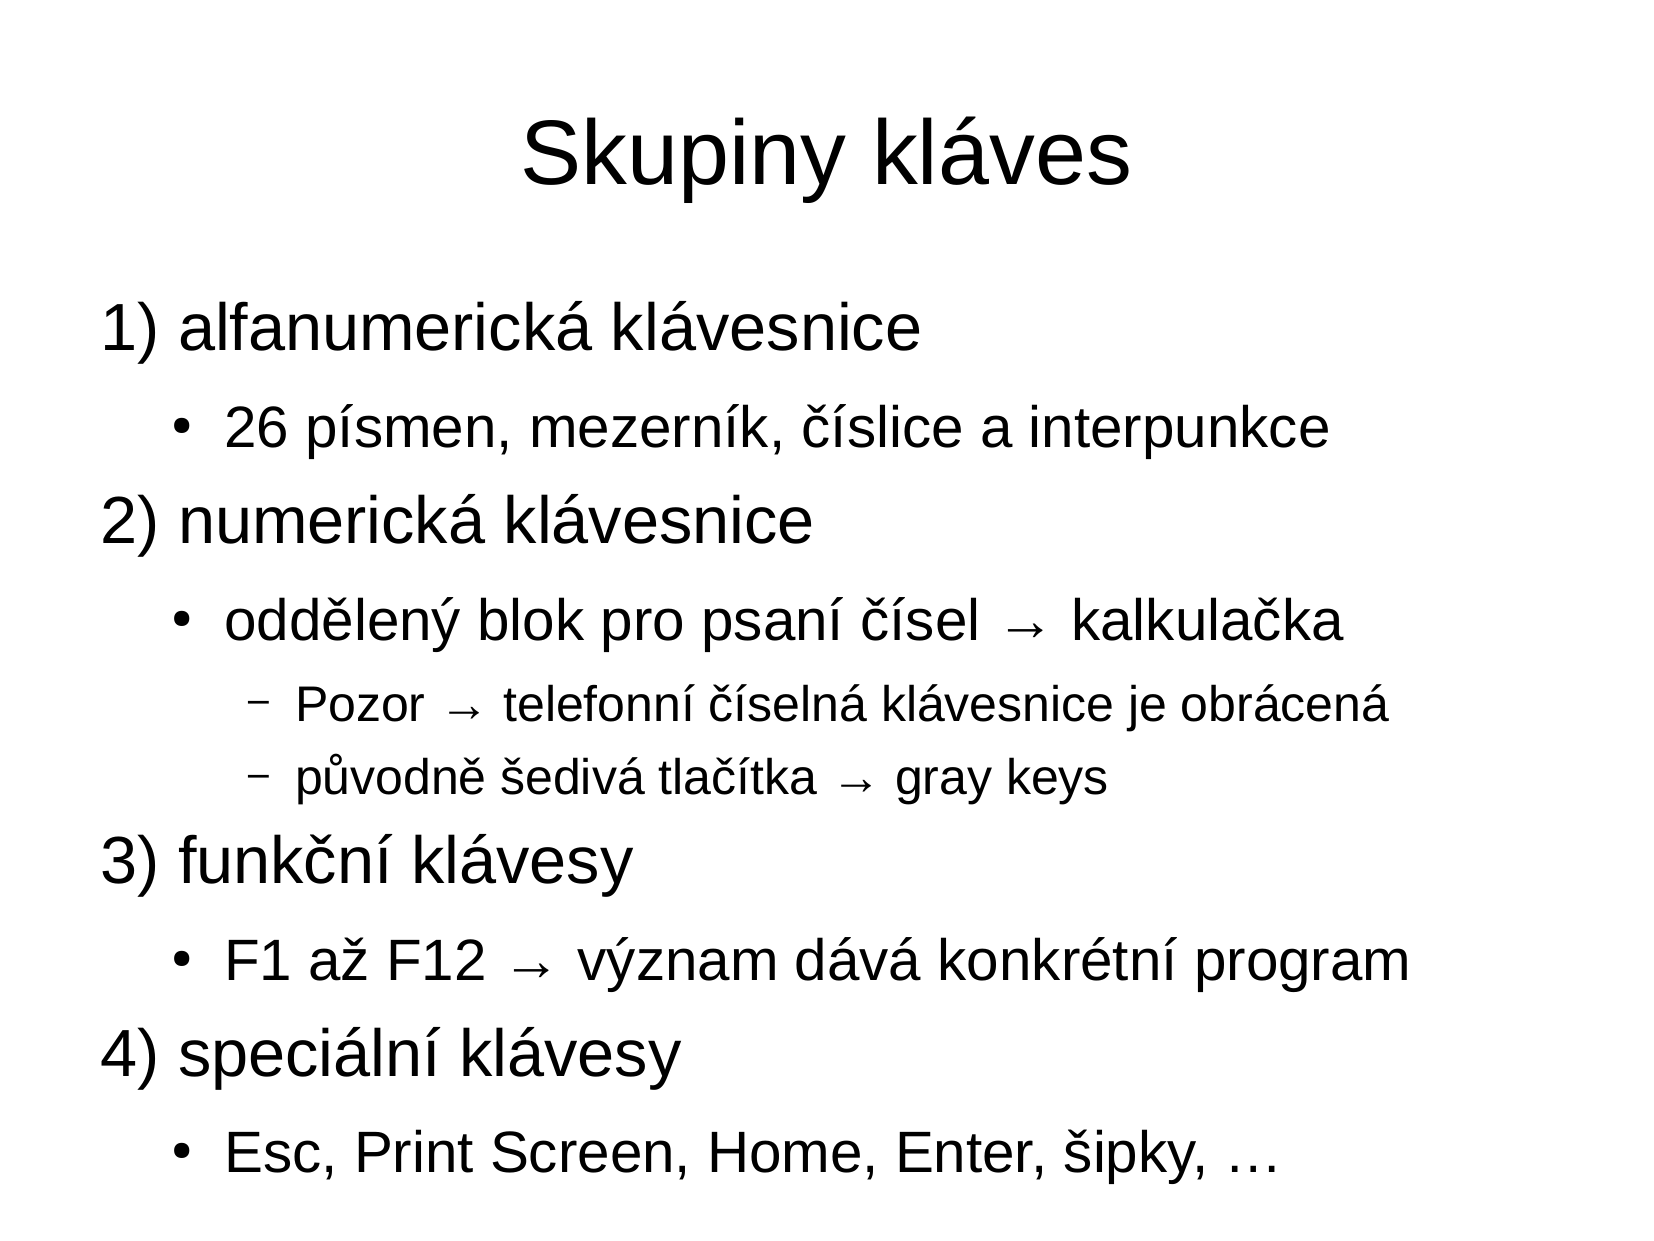

# Skupiny kláves
 alfanumerická klávesnice
26 písmen, mezerník, číslice a interpunkce
 numerická klávesnice
oddělený blok pro psaní čísel → kalkulačka
Pozor → telefonní číselná klávesnice je obrácená
původně šedivá tlačítka → gray keys
 funkční klávesy
F1 až F12 → význam dává konkrétní program
 speciální klávesy
Esc, Print Screen, Home, Enter, šipky, …